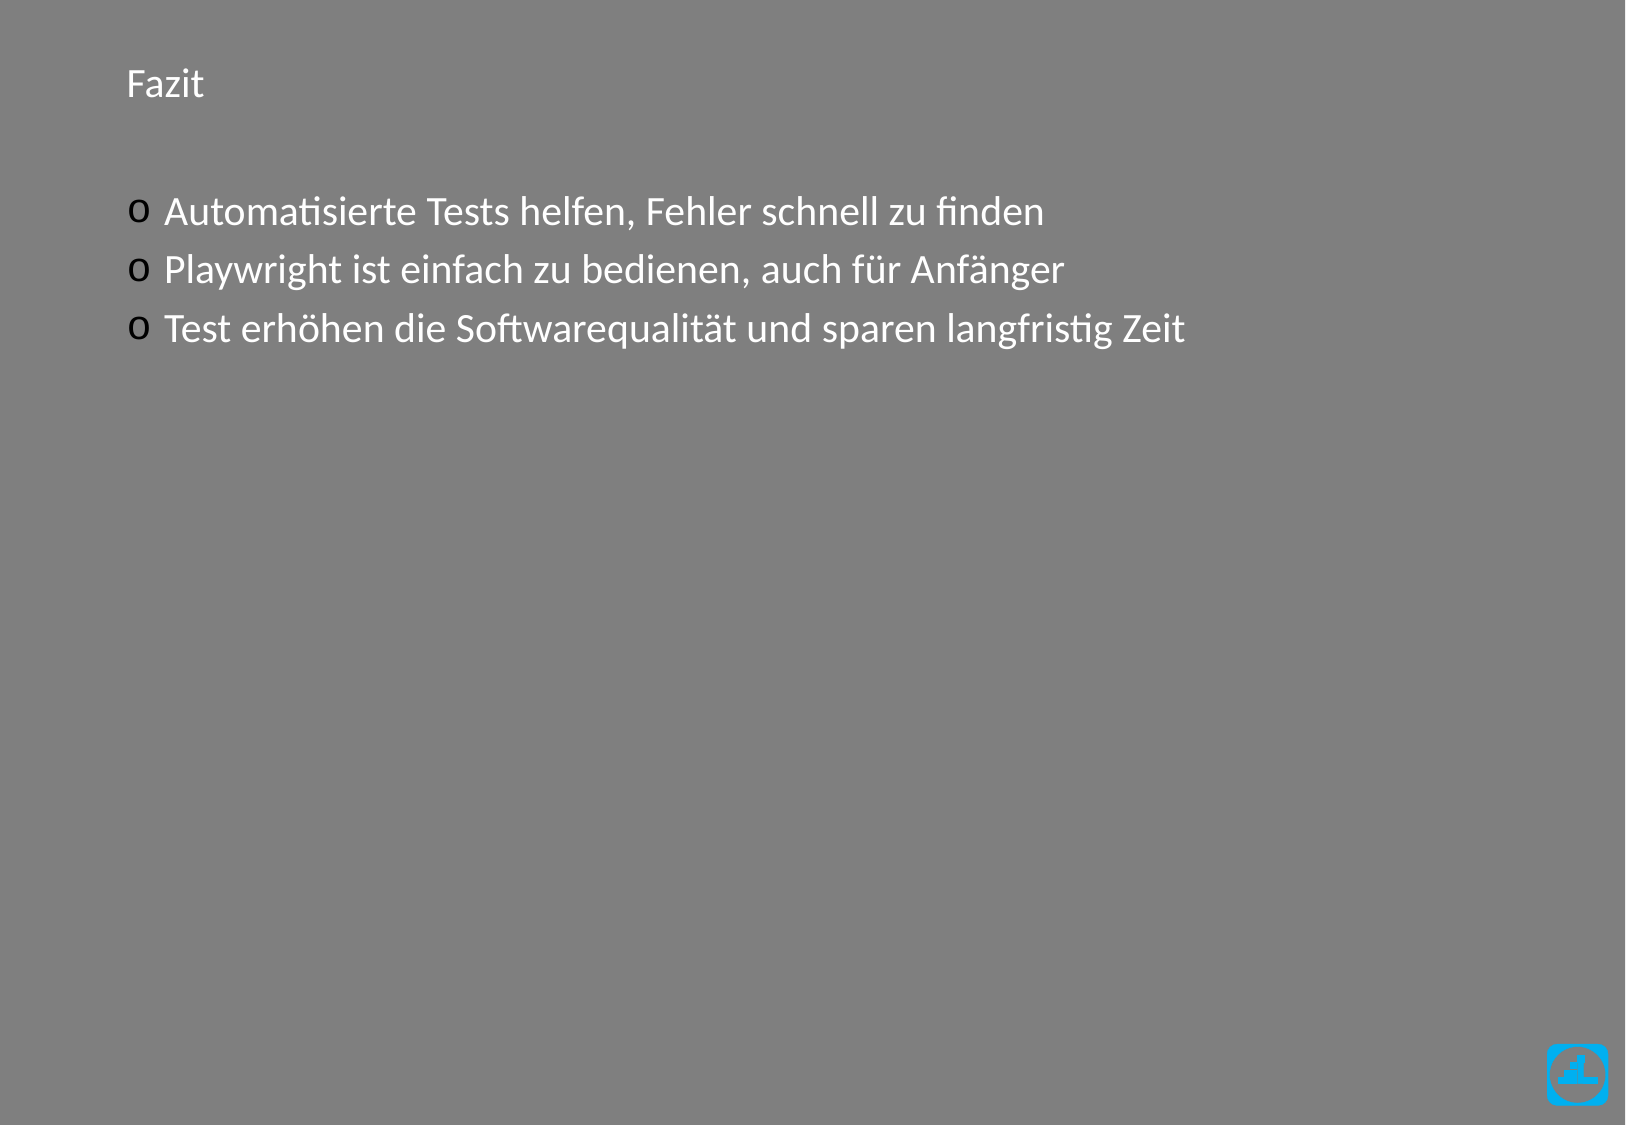

Fazit
# Automatisierte Tests helfen, Fehler schnell zu finden
Playwright ist einfach zu bedienen, auch für Anfänger
Test erhöhen die Softwarequalität und sparen langfristig Zeit